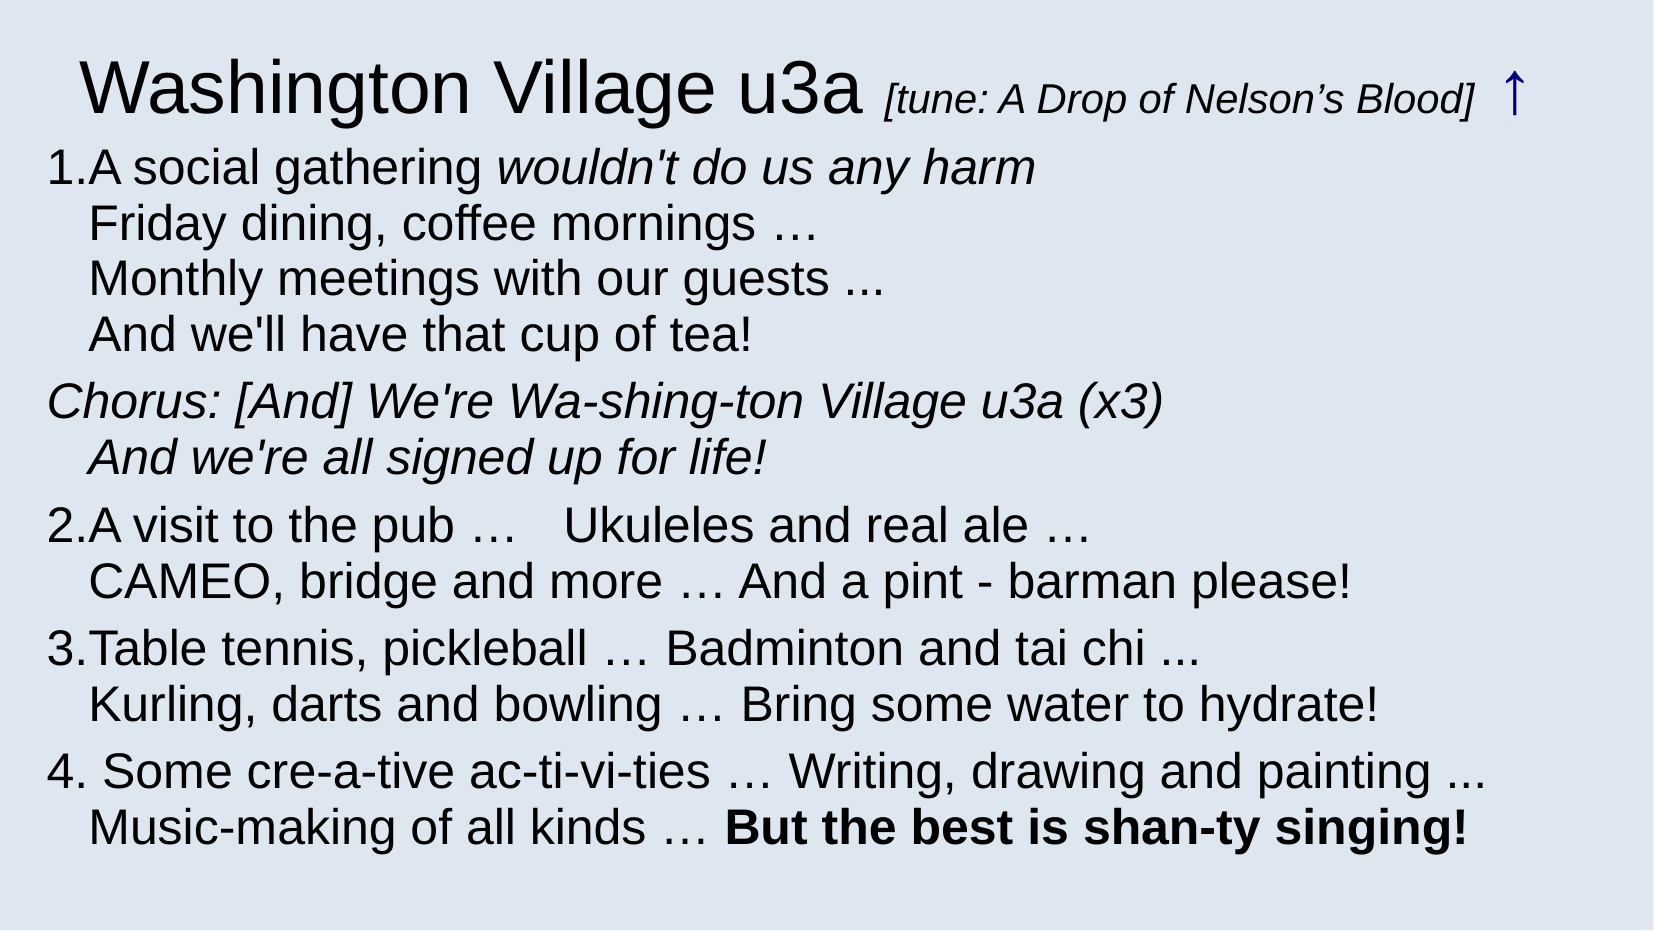

# Washington Village u3a [tune: A Drop of Nelson’s Blood]	↑
1.A social gathering wouldn't do us any harm
	Friday dining, coffee mornings …
	Monthly meetings with our guests ...
	And we'll have that cup of tea!
Chorus: [And] We're Wa-shing-ton Village u3a (x3)
	And we're all signed up for life!
2.A visit to the pub … 	Ukuleles and real ale …
	CAMEO, bridge and more … And a pint - barman please!
3.Table tennis, pickleball … Badminton and tai chi ...
	Kurling, darts and bowling … Bring some water to hydrate!
4. Some cre-a-tive ac-ti-vi-ties … Writing, drawing and painting ...
	Music-making of all kinds … But the best is shan-ty singing!